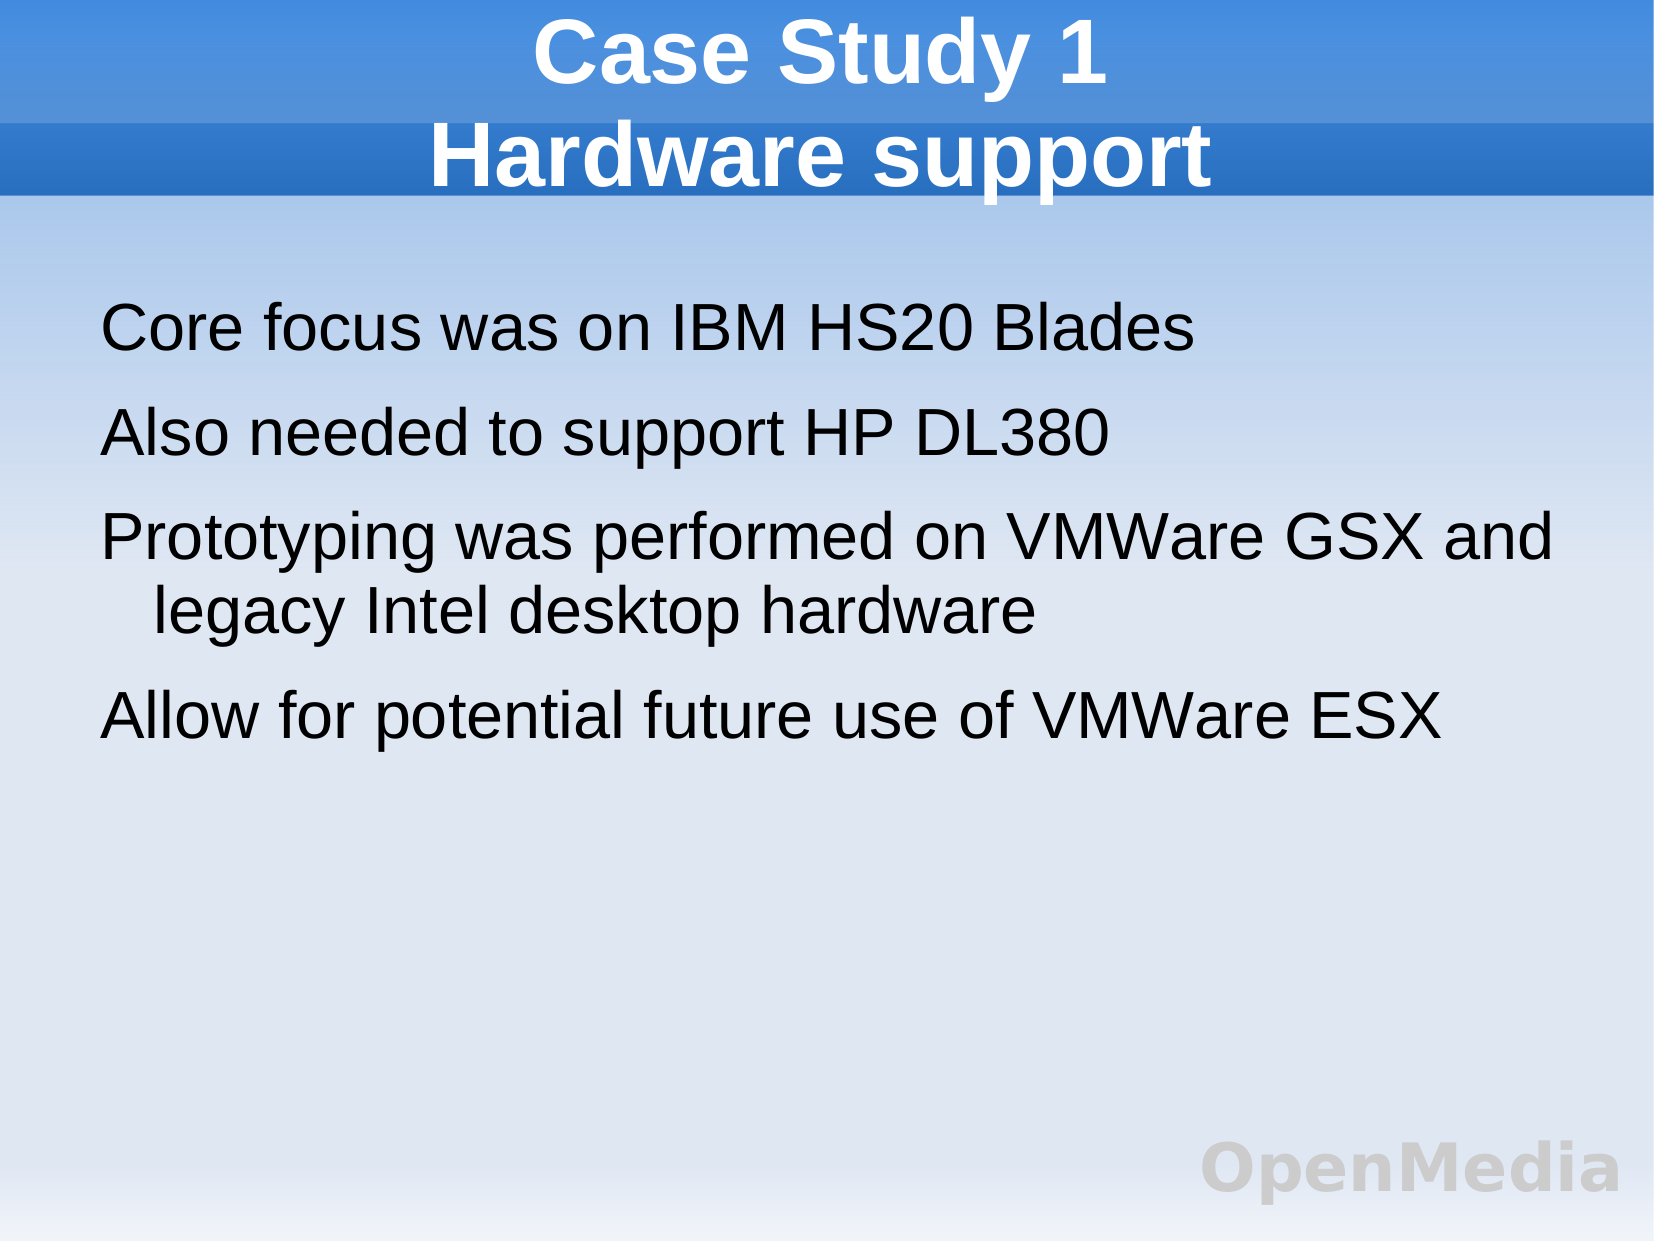

# Case Study 1 Hardware support
Core focus was on IBM HS20 Blades
Also needed to support HP DL380
Prototyping was performed on VMWare GSX and legacy Intel desktop hardware
Allow for potential future use of VMWare ESX
23